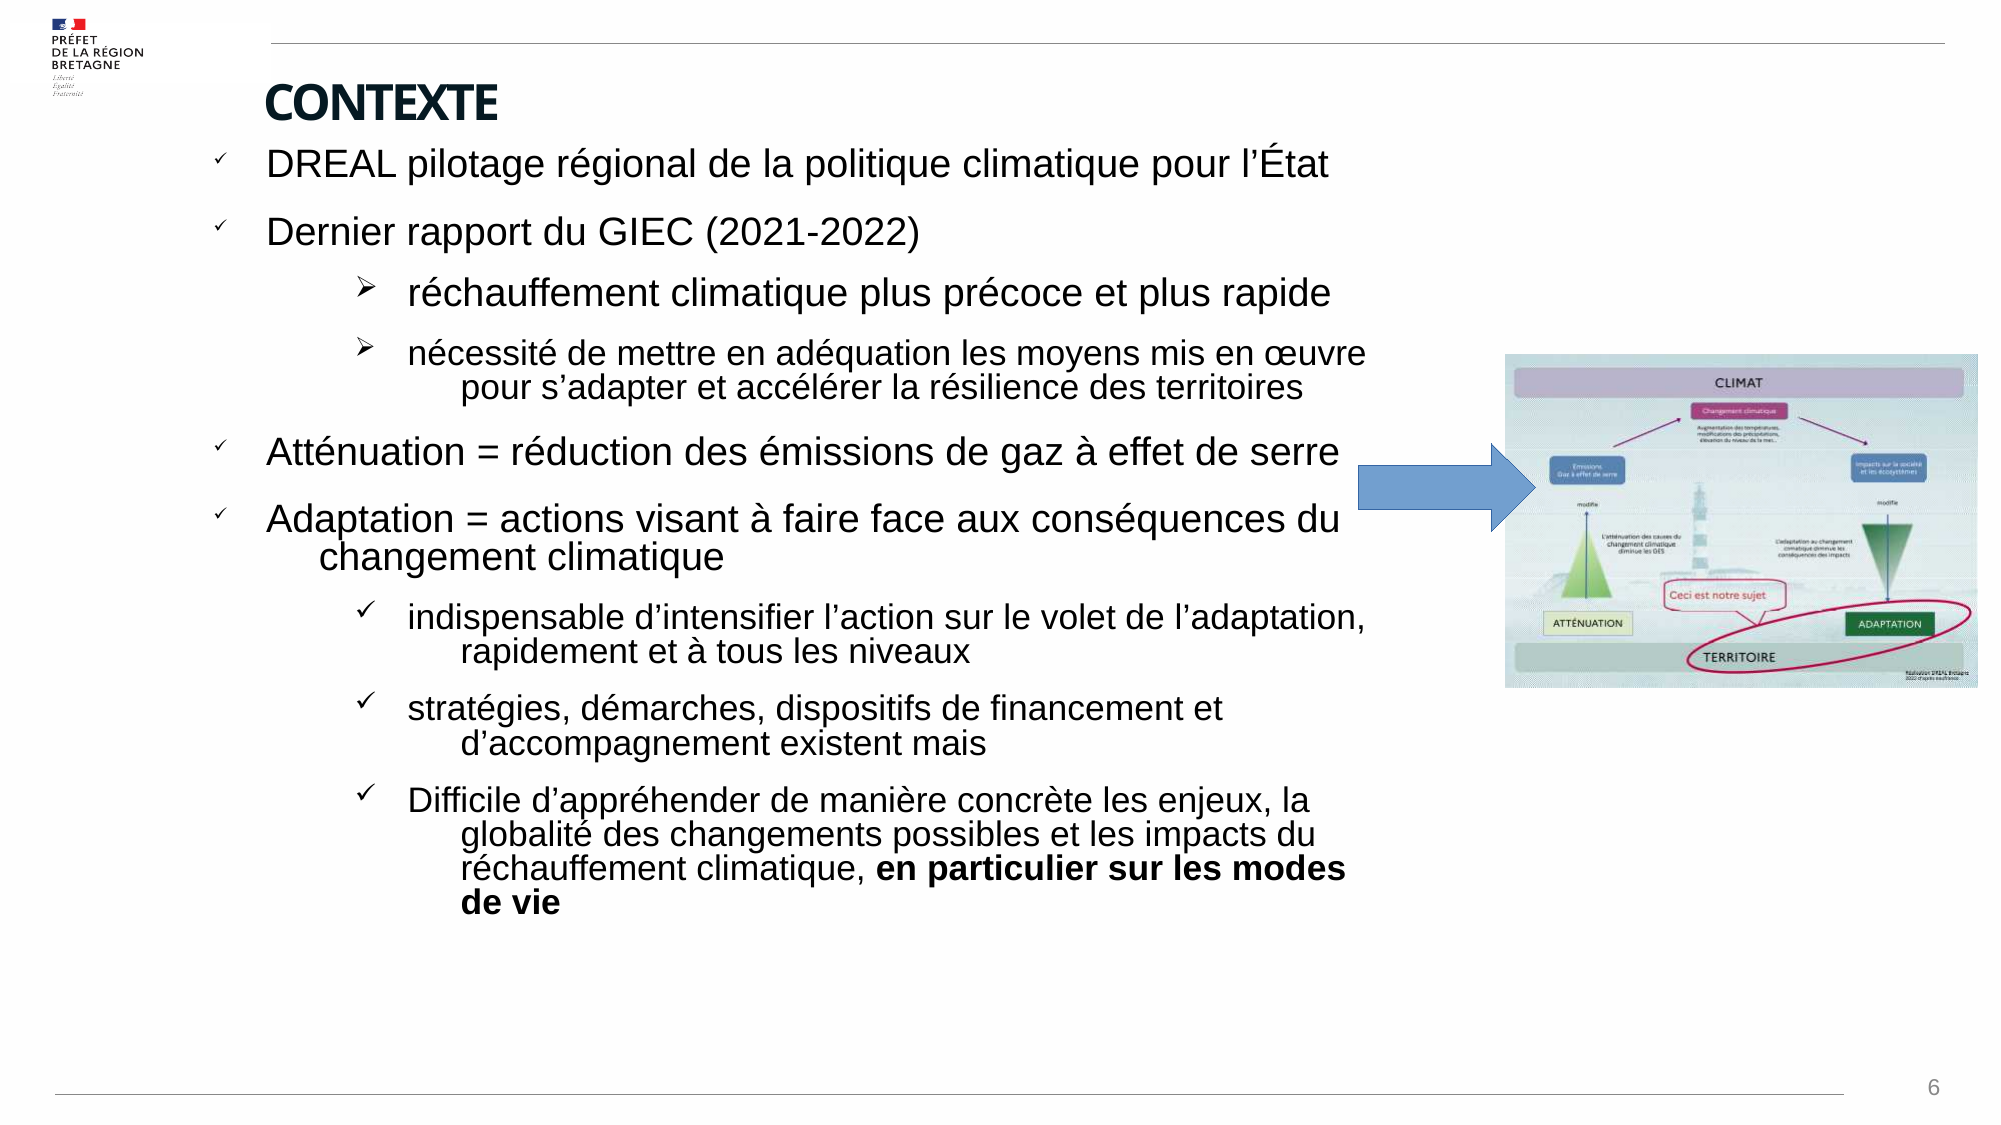

CONTEXTE
DREAL pilotage régional de la politique climatique pour l’État
Dernier rapport du GIEC (2021-2022)
réchauffement climatique plus précoce et plus rapide
nécessité de mettre en adéquation les moyens mis en œuvre pour s’adapter et accélérer la résilience des territoires
Atténuation = réduction des émissions de gaz à effet de serre
Adaptation = actions visant à faire face aux conséquences du changement climatique
indispensable d’intensifier l’action sur le volet de l’adaptation, rapidement et à tous les niveaux
stratégies, démarches, dispositifs de financement et d’accompagnement existent mais
Difficile d’appréhender de manière concrète les enjeux, la globalité des changements possibles et les impacts du réchauffement climatique, en particulier sur les modes de vie